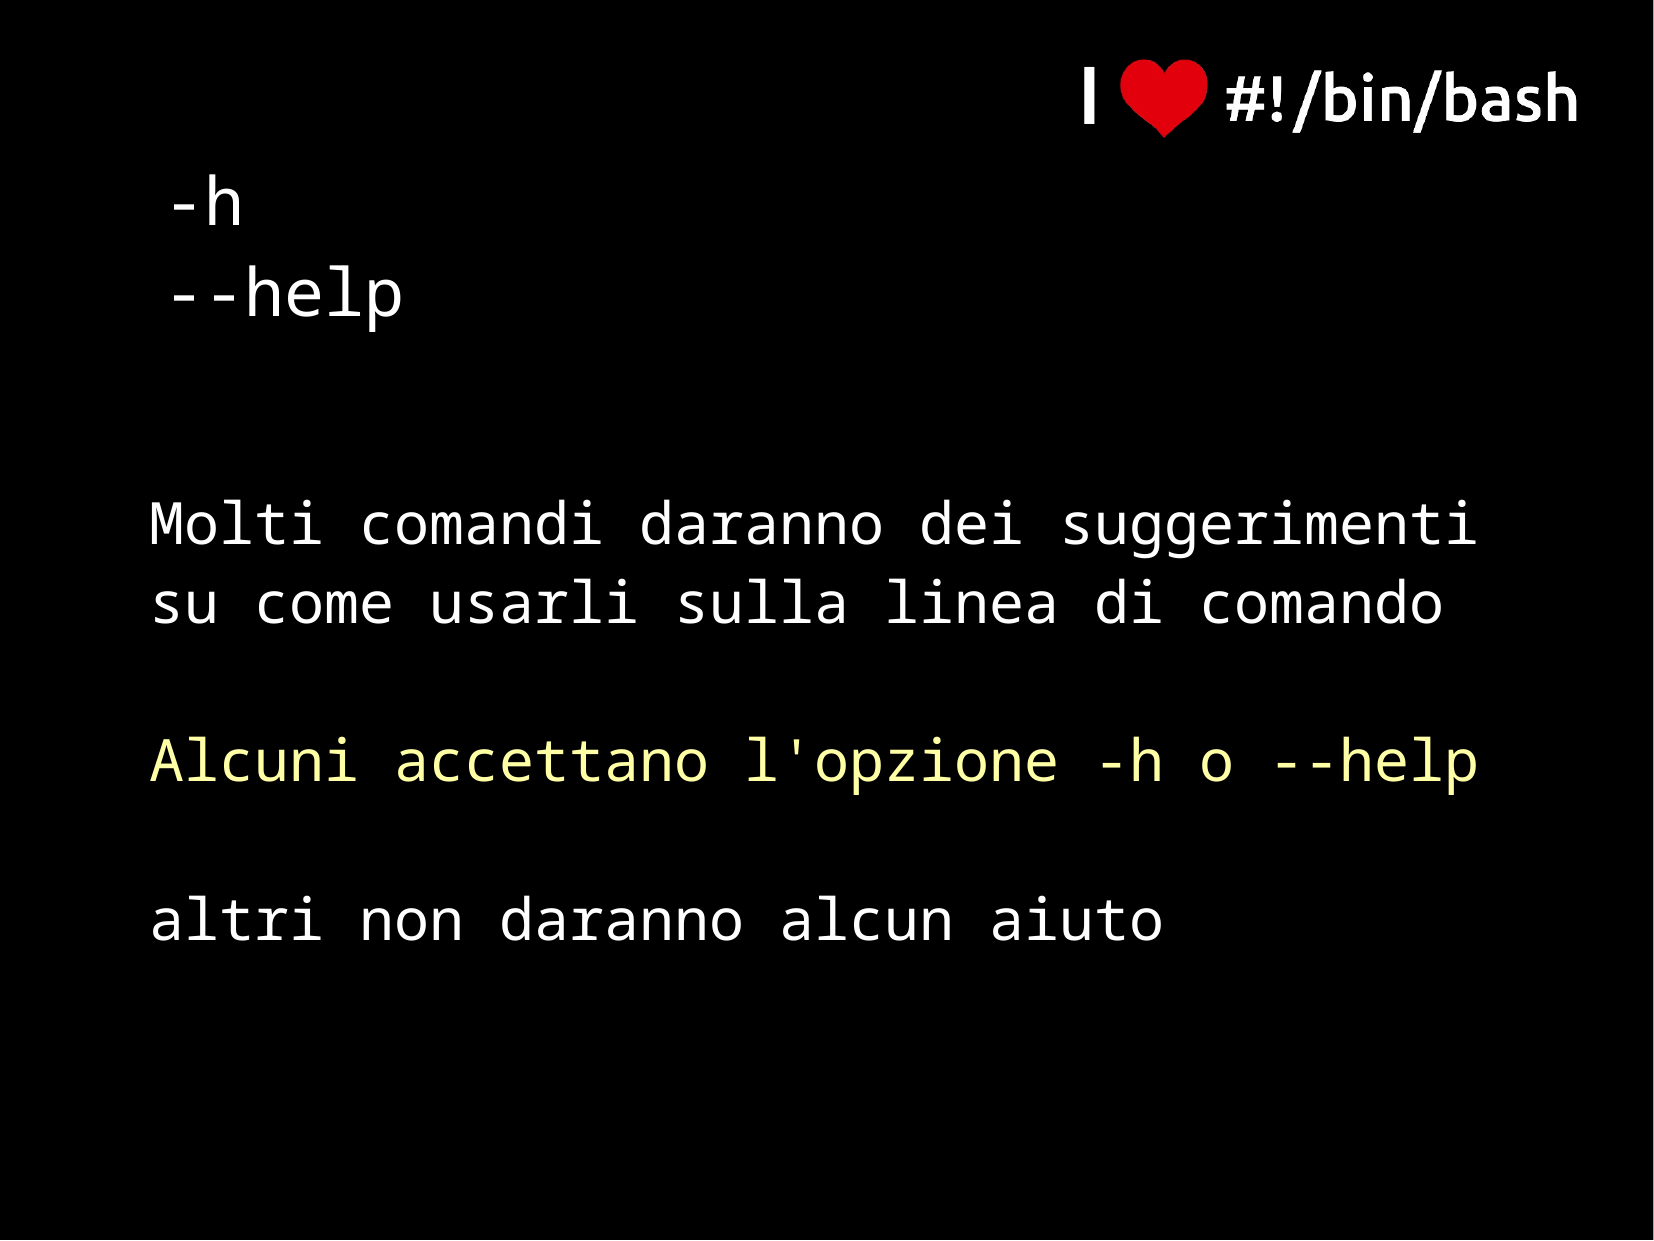

-h
--help
Molti comandi daranno dei suggerimenti su come usarli sulla linea di comando
Alcuni accettano l'opzione -h o --help
altri non daranno alcun aiuto